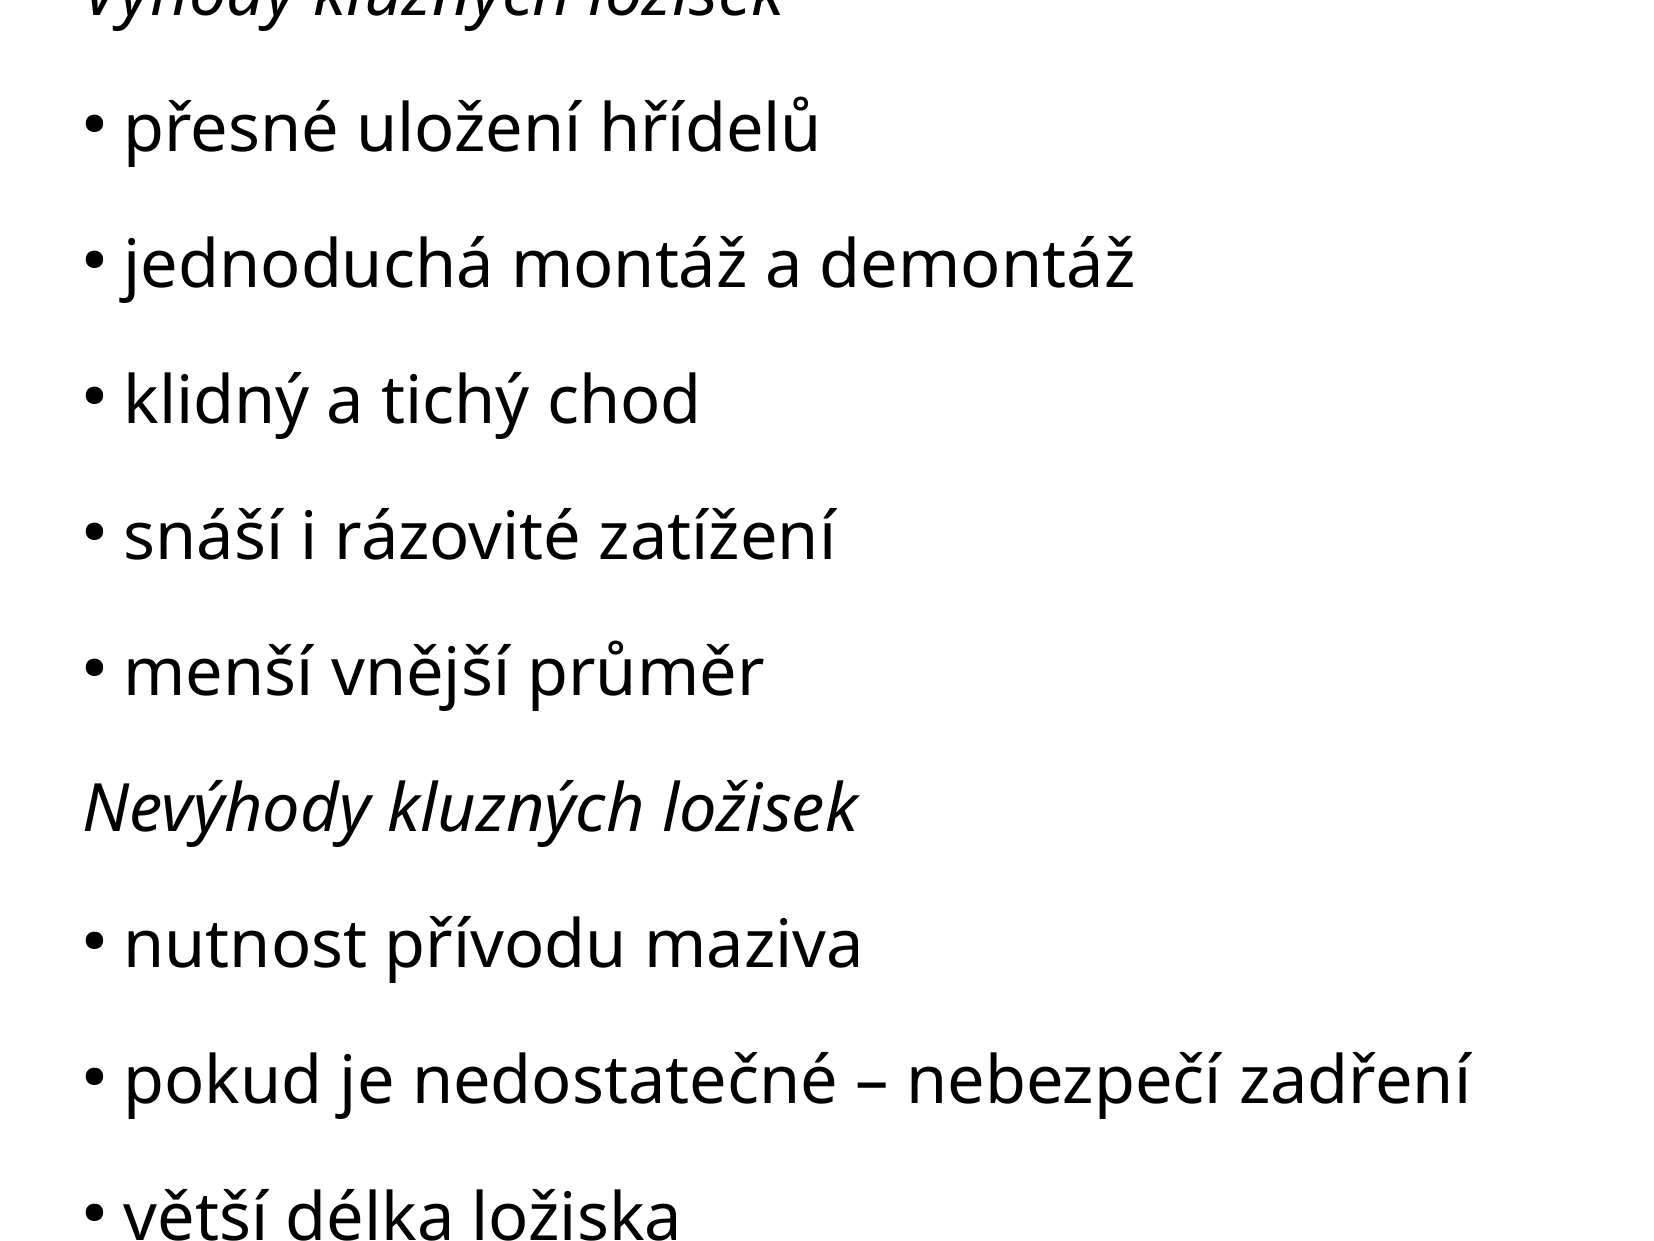

# Výhody kluzných ložisek
 přesné uložení hřídelů
 jednoduchá montáž a demontáž
 klidný a tichý chod
 snáší i rázovité zatížení
 menší vnější průměr
Nevýhody kluzných ložisek
 nutnost přívodu maziva
 pokud je nedostatečné – nebezpečí zadření
 větší délka ložiska